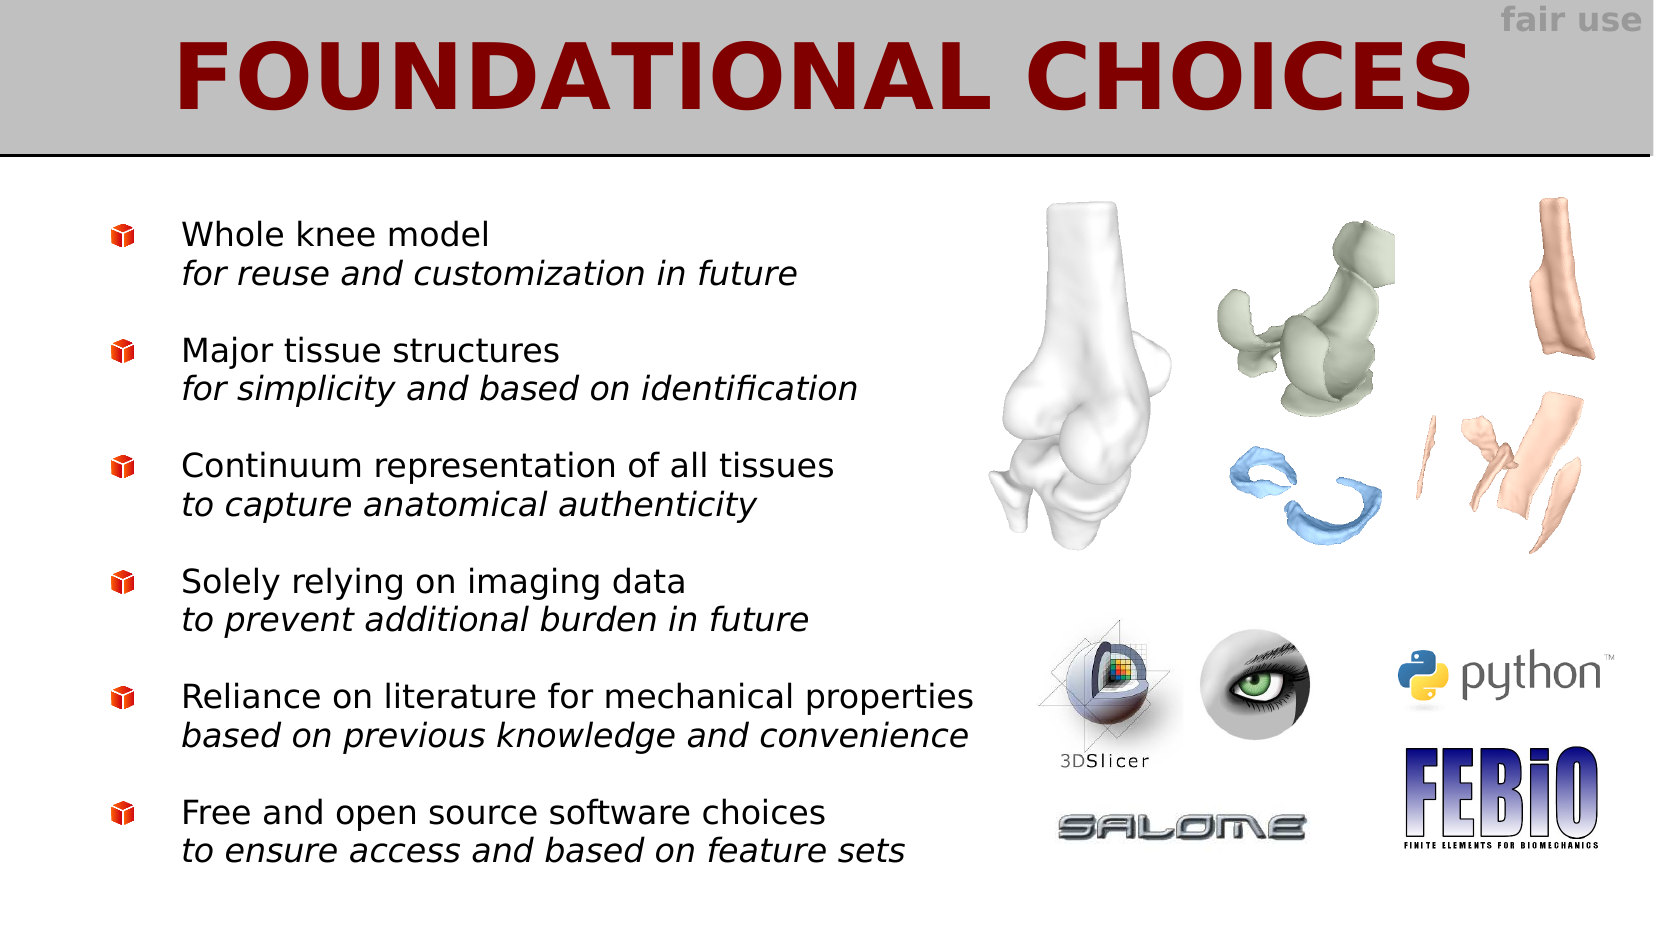

fair use
FOUNDATIONAL CHOICES
Whole knee model
for reuse and customization in future
Major tissue structures
for simplicity and based on identification
Continuum representation of all tissues
to capture anatomical authenticity
Solely relying on imaging data
to prevent additional burden in future
Reliance on literature for mechanical properties
based on previous knowledge and convenience
Free and open source software choices
to ensure access and based on feature sets